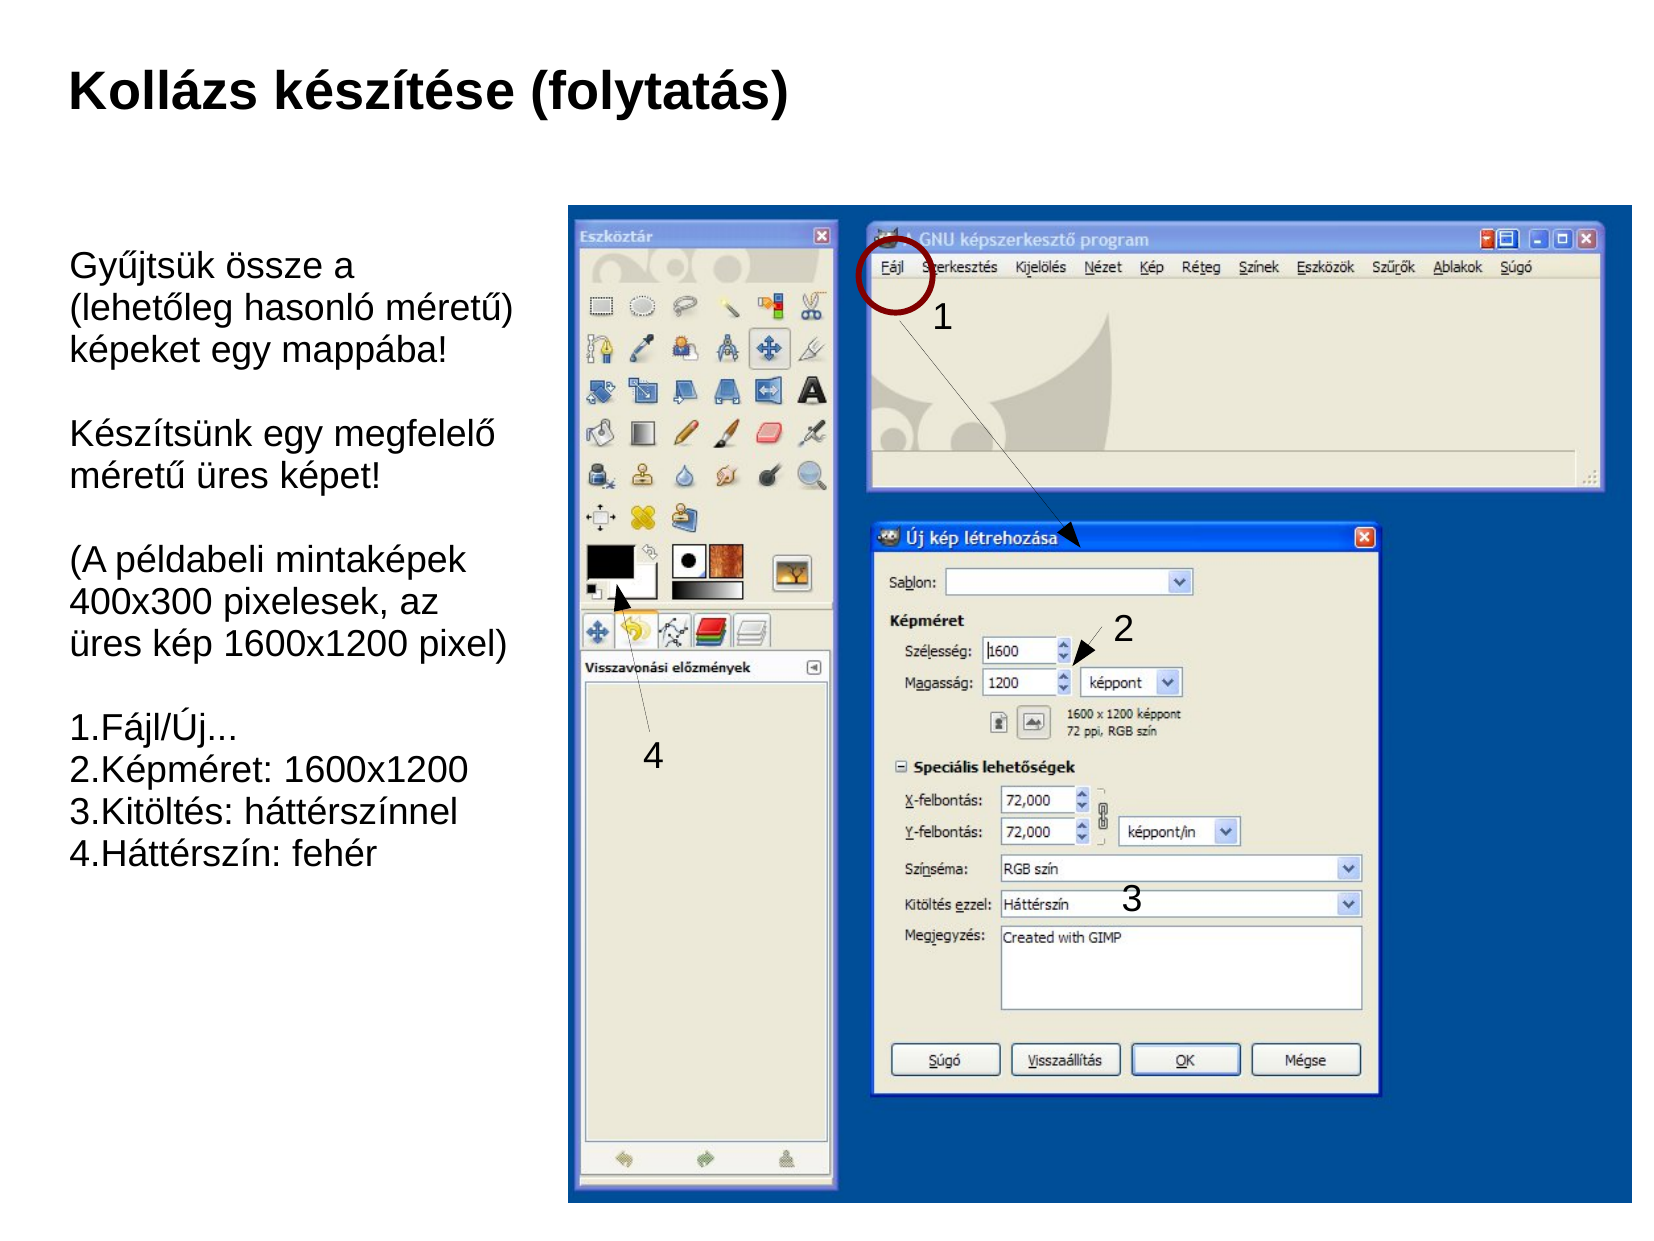

Kollázs készítése (folytatás)
Gyűjtsük össze a (lehetőleg hasonló méretű) képeket egy mappába!
Készítsünk egy megfelelő méretű üres képet!
(A példabeli mintaképek 400x300 pixelesek, az üres kép 1600x1200 pixel)
Fájl/Új...
Képméret: 1600x1200
Kitöltés: háttérszínnel
Háttérszín: fehér
1
2
4
3